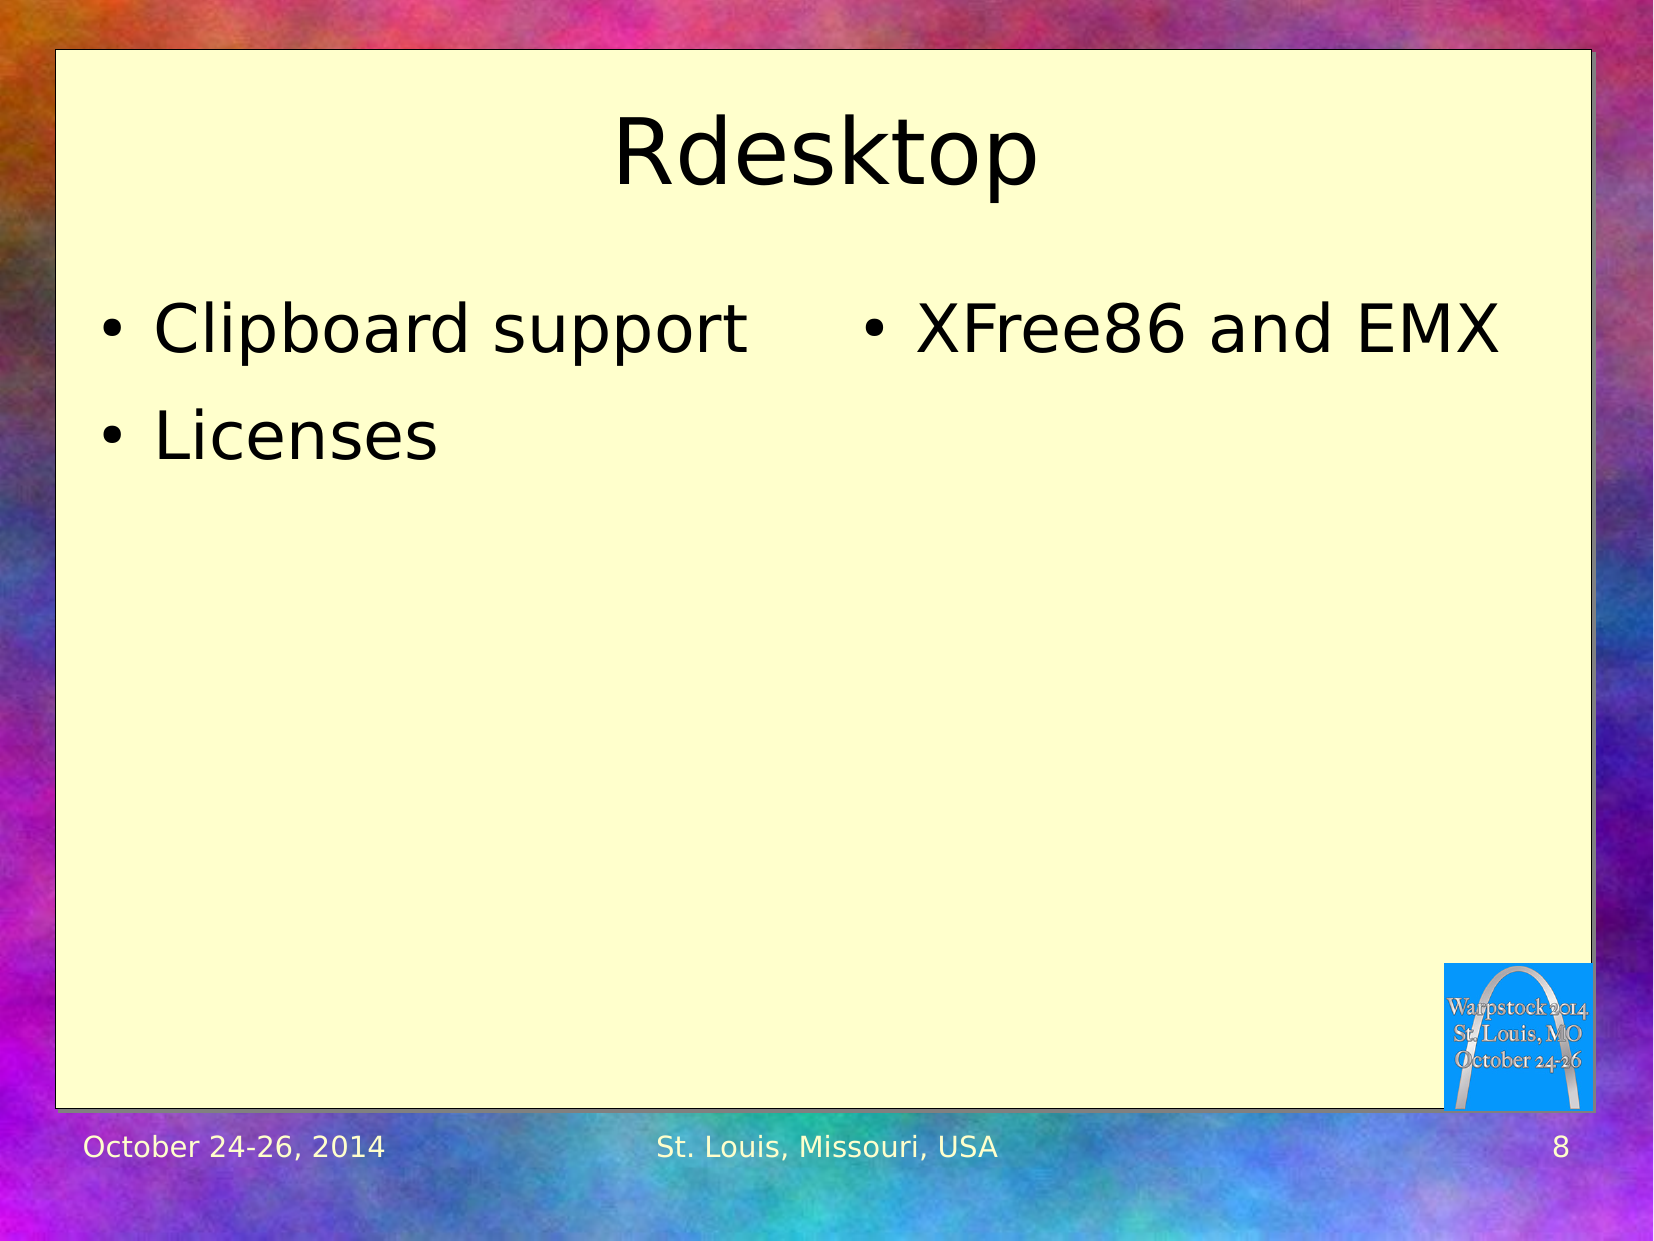

# Rdesktop
Clipboard support
Licenses
XFree86 and EMX
October 24-26, 2014
St. Louis, Missouri, USA
8